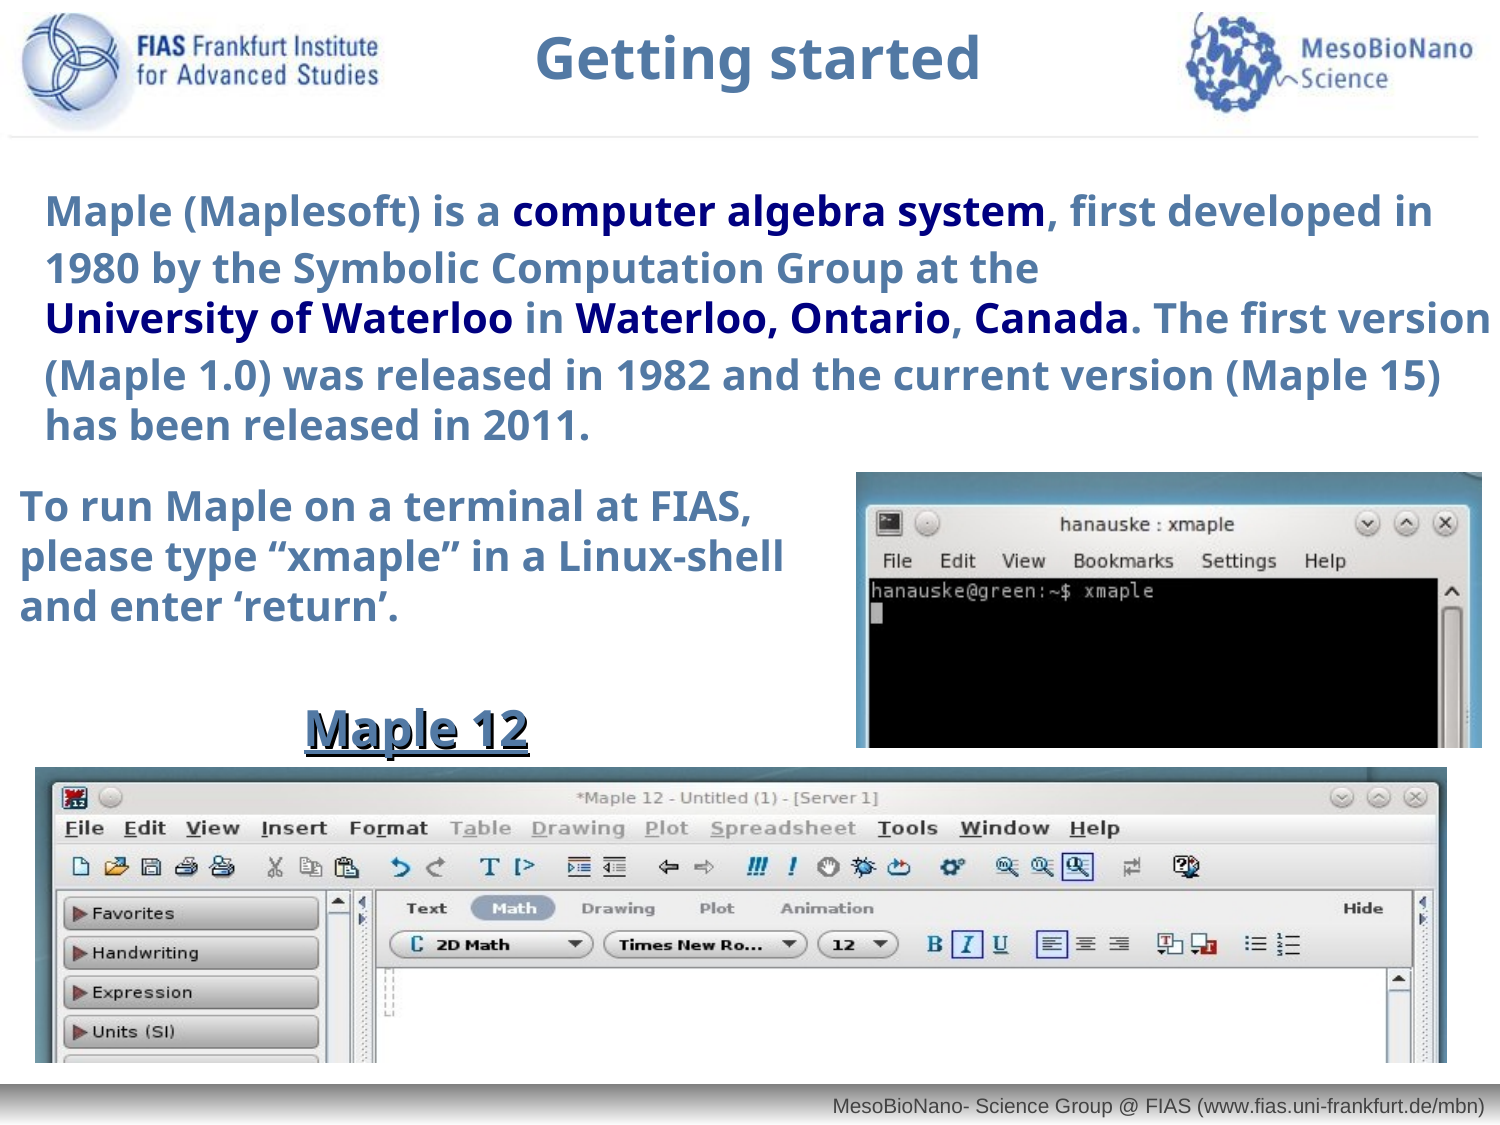

# Getting started
Maple (Maplesoft) is a computer algebra system, first developed in 1980 by the Symbolic Computation Group at the University of Waterloo in Waterloo, Ontario, Canada. The first version (Maple 1.0) was released in 1982 and the current version (Maple 15) has been released in 2011.
To run Maple on a terminal at FIAS, please type “xmaple” in a Linux-shell and enter ‘return’.
Maple 12